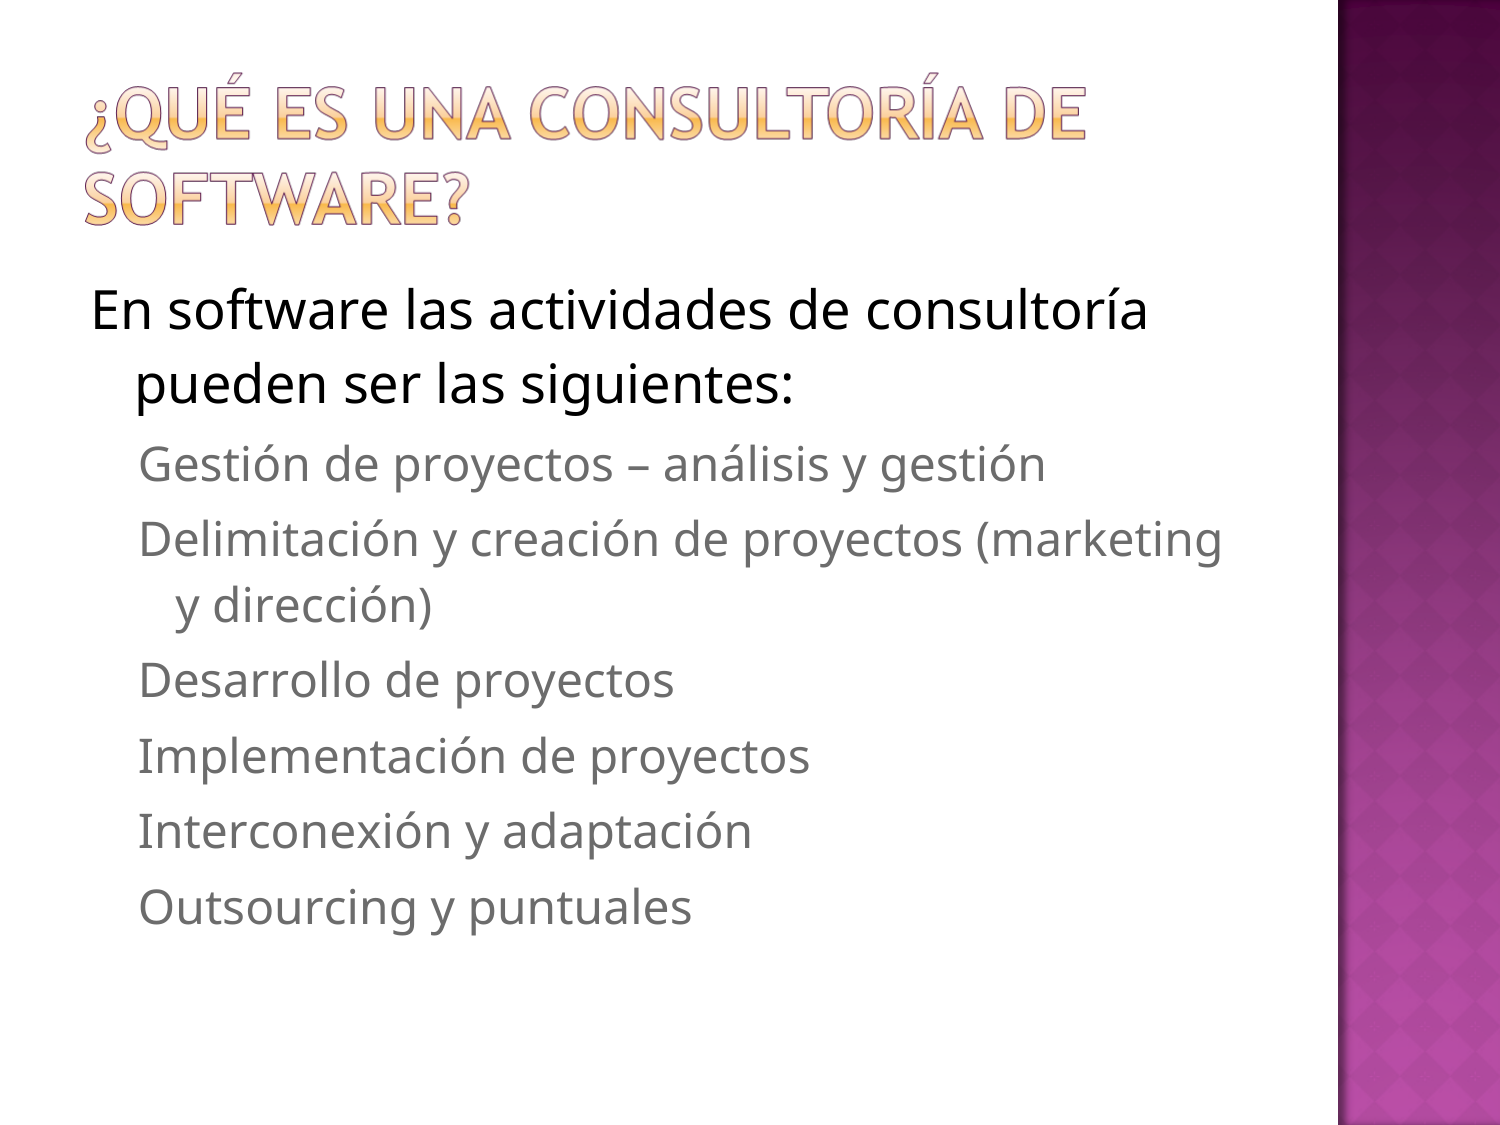

# En software las actividades de consultoría pueden ser las siguientes:
Gestión de proyectos – análisis y gestión
Delimitación y creación de proyectos (marketing y dirección)
Desarrollo de proyectos
Implementación de proyectos
Interconexión y adaptación
Outsourcing y puntuales